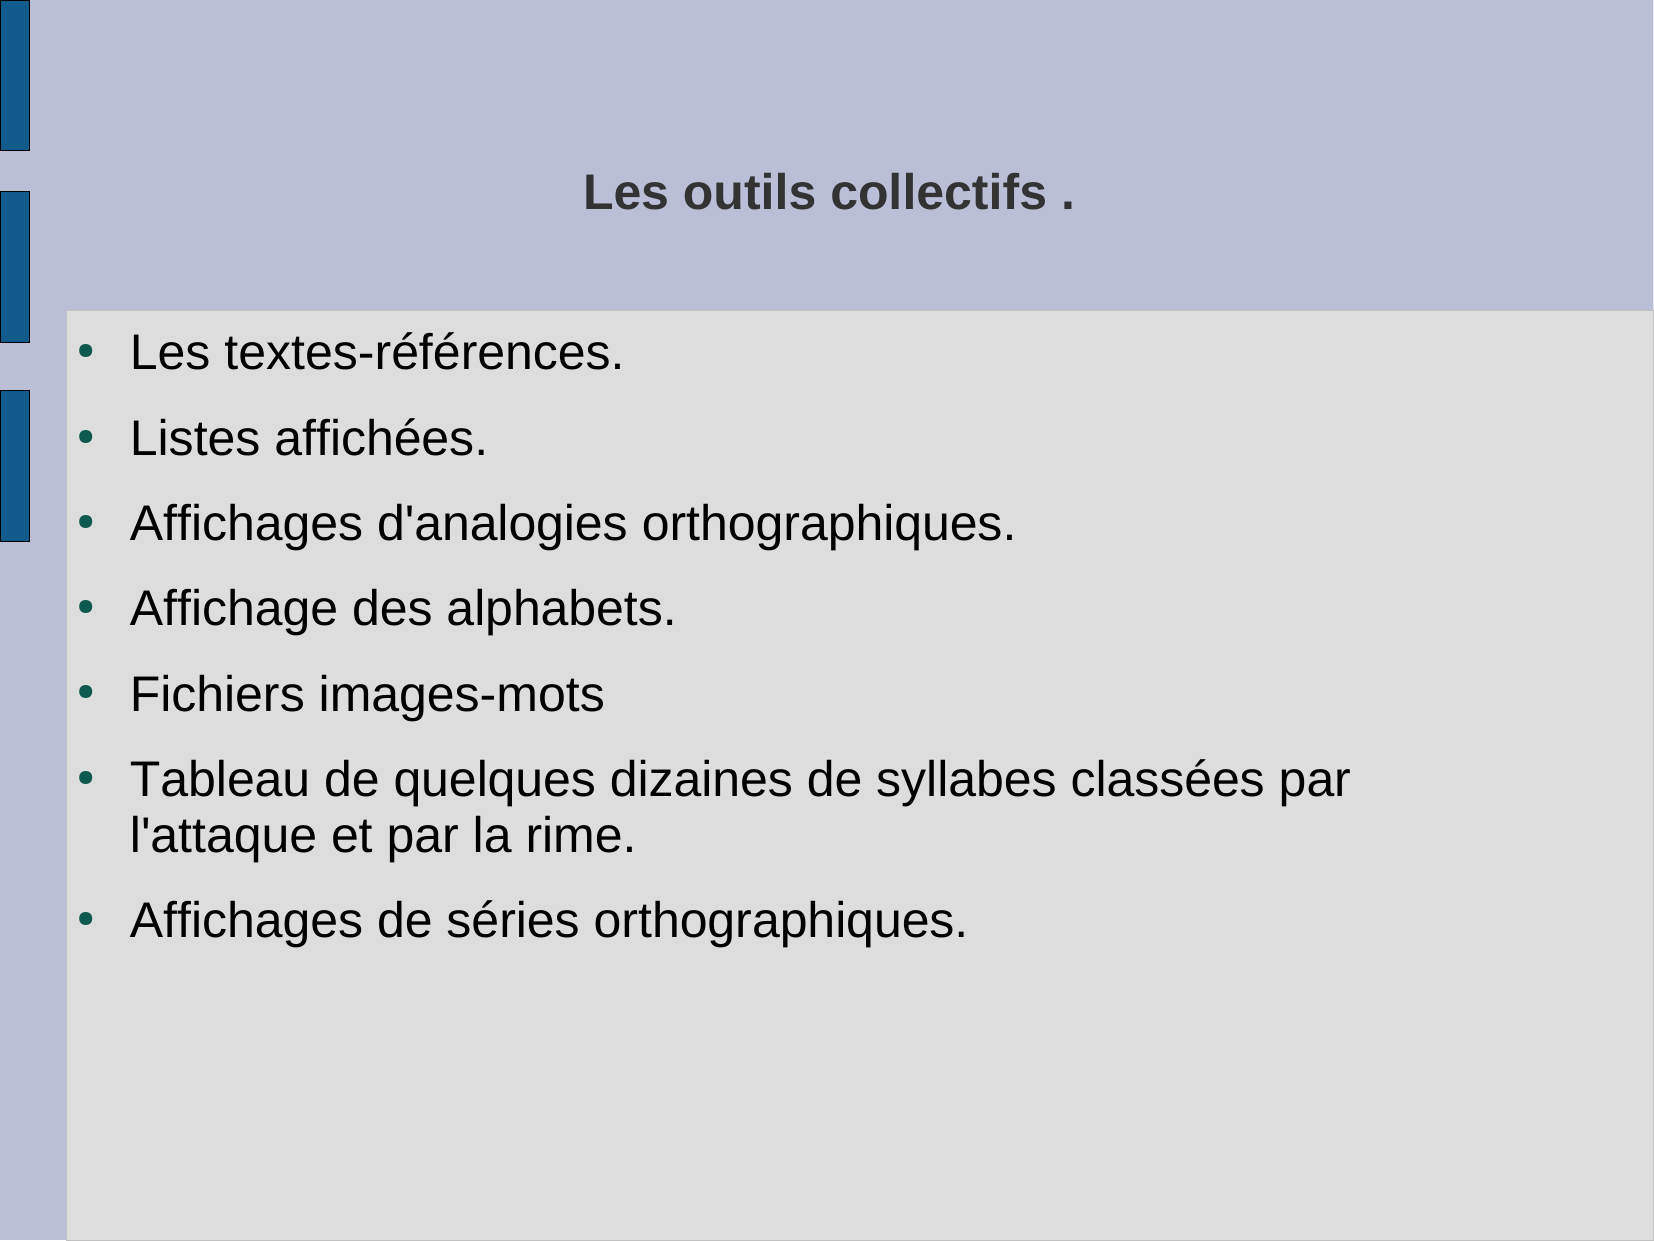

# Les outils collectifs .
Les textes-références.
Listes affichées.
Affichages d'analogies orthographiques.
Affichage des alphabets.
Fichiers images-mots
Tableau de quelques dizaines de syllabes classées par l'attaque et par la rime.
Affichages de séries orthographiques.